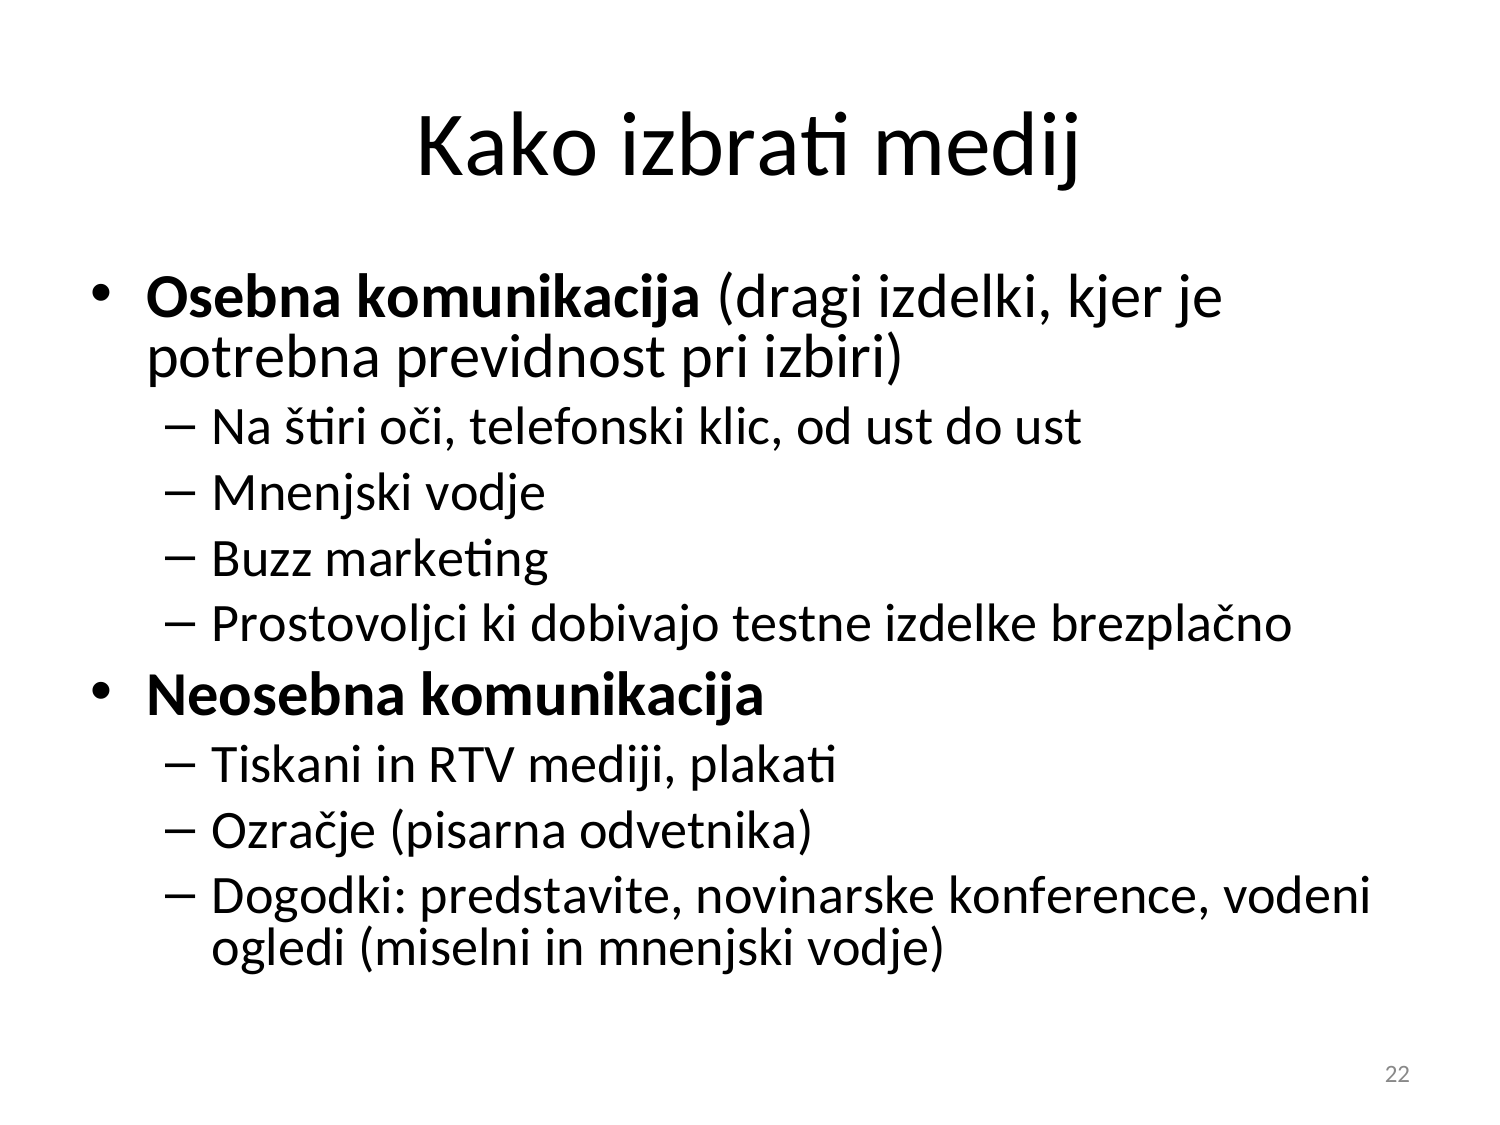

# Kako izbrati medij
Osebna komunikacija (dragi izdelki, kjer je potrebna previdnost pri izbiri)
Na štiri oči, telefonski klic, od ust do ust
Mnenjski vodje
Buzz marketing
Prostovoljci ki dobivajo testne izdelke brezplačno
Neosebna komunikacija
Tiskani in RTV mediji, plakati
Ozračje (pisarna odvetnika)
Dogodki: predstavite, novinarske konference, vodeni ogledi (miselni in mnenjski vodje)